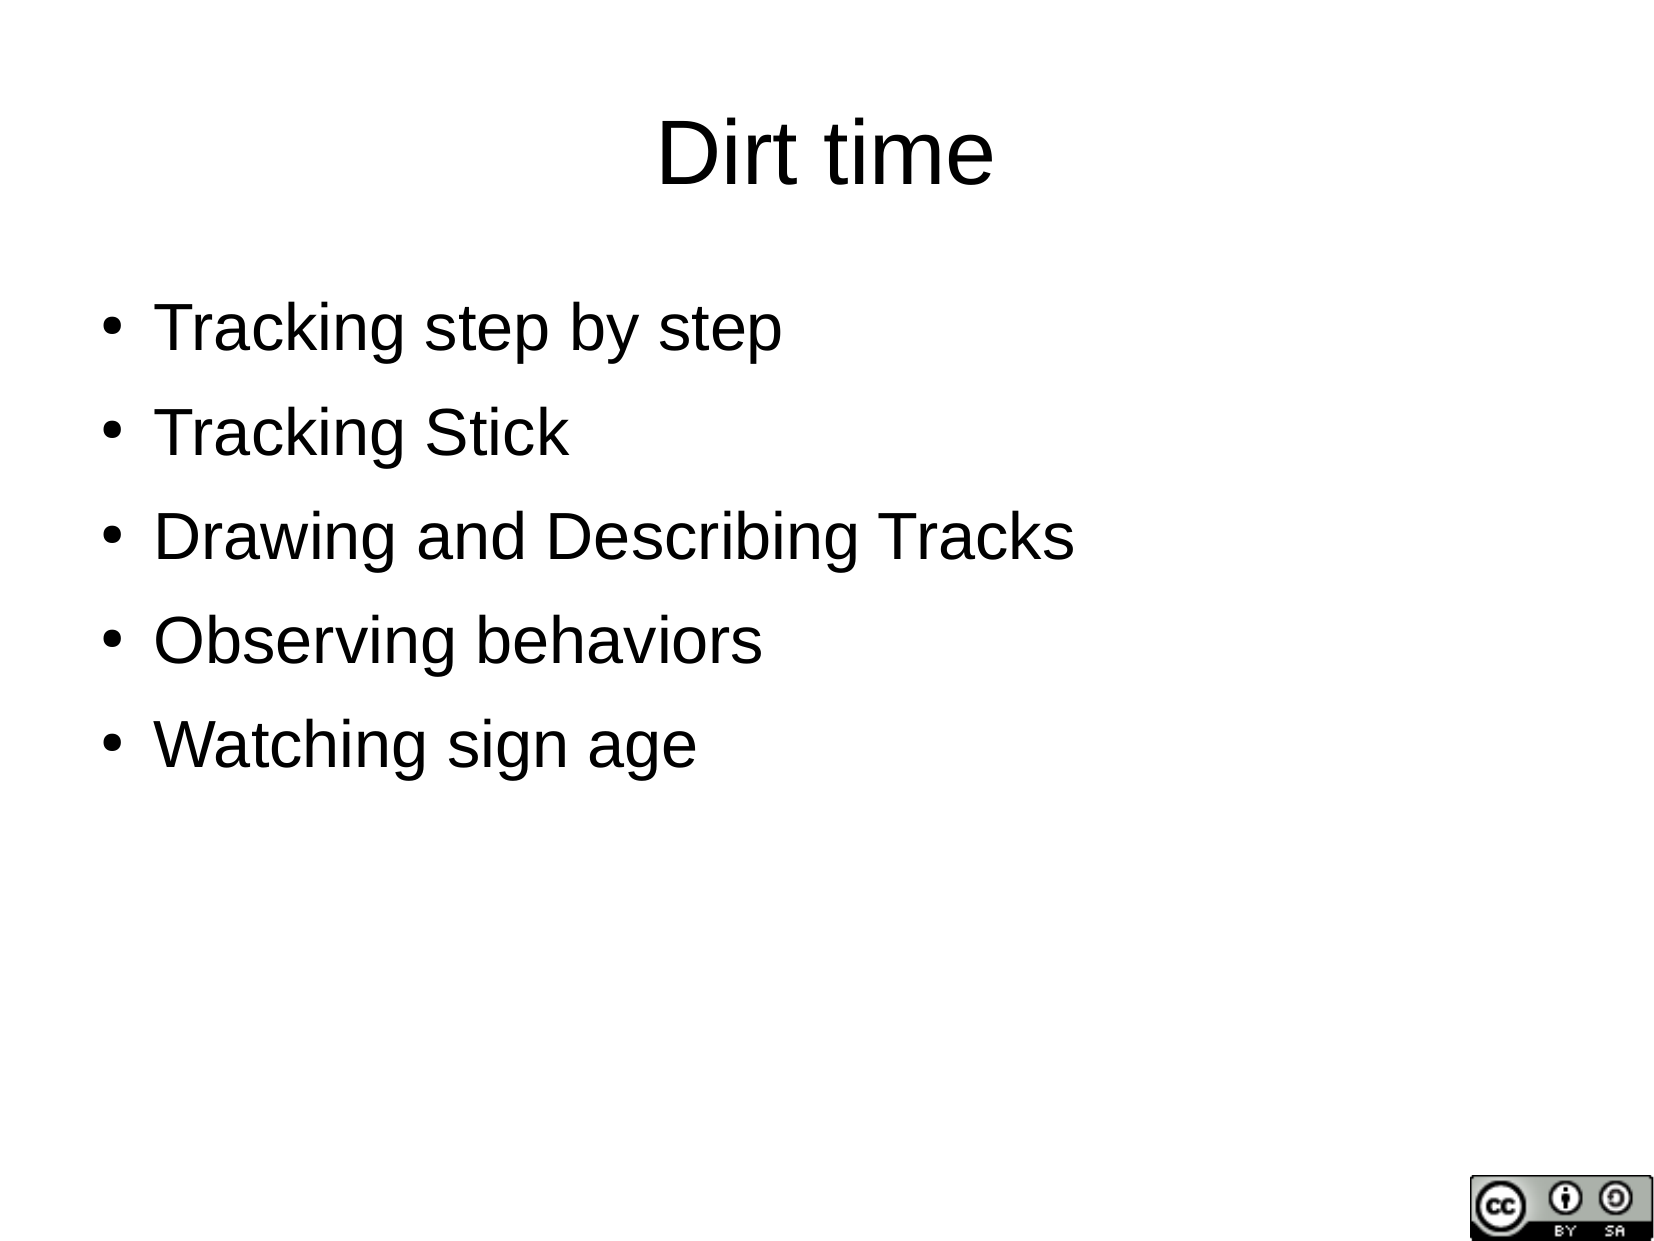

Dirt time
# Tracking step by step
Tracking Stick
Drawing and Describing Tracks
Observing behaviors
Watching sign age